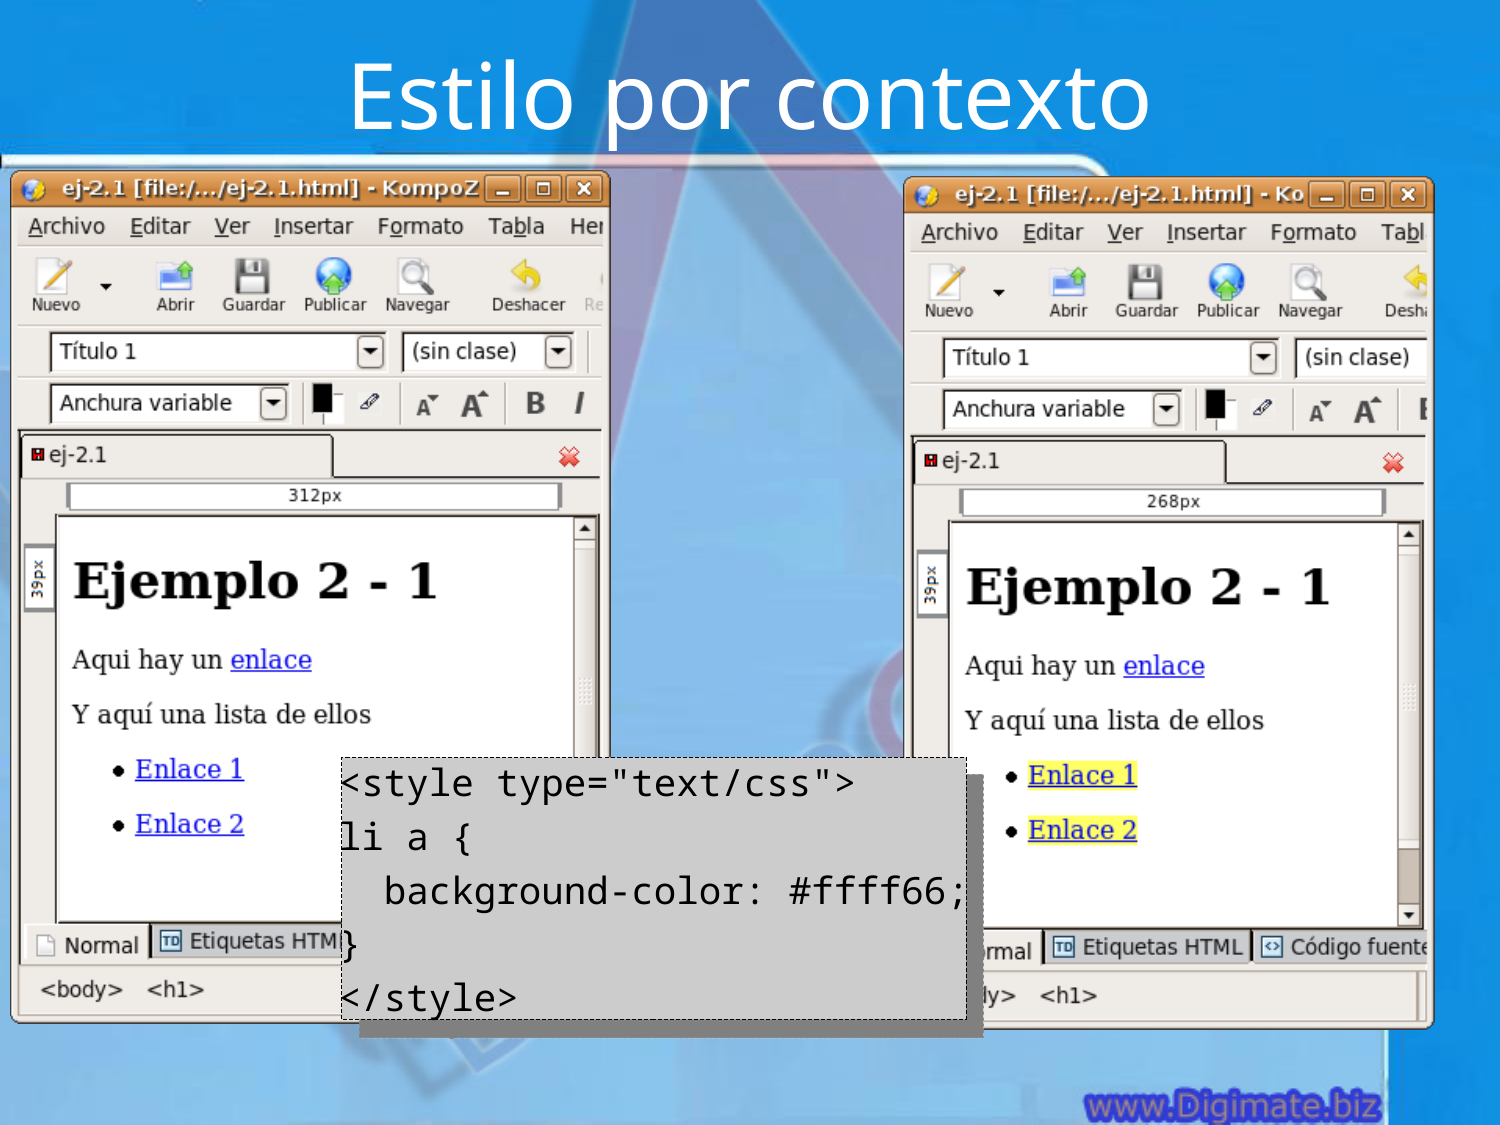

# Estilo por contexto
<style type="text/css">
li a {
 background-color: #ffff66;
}
</style>